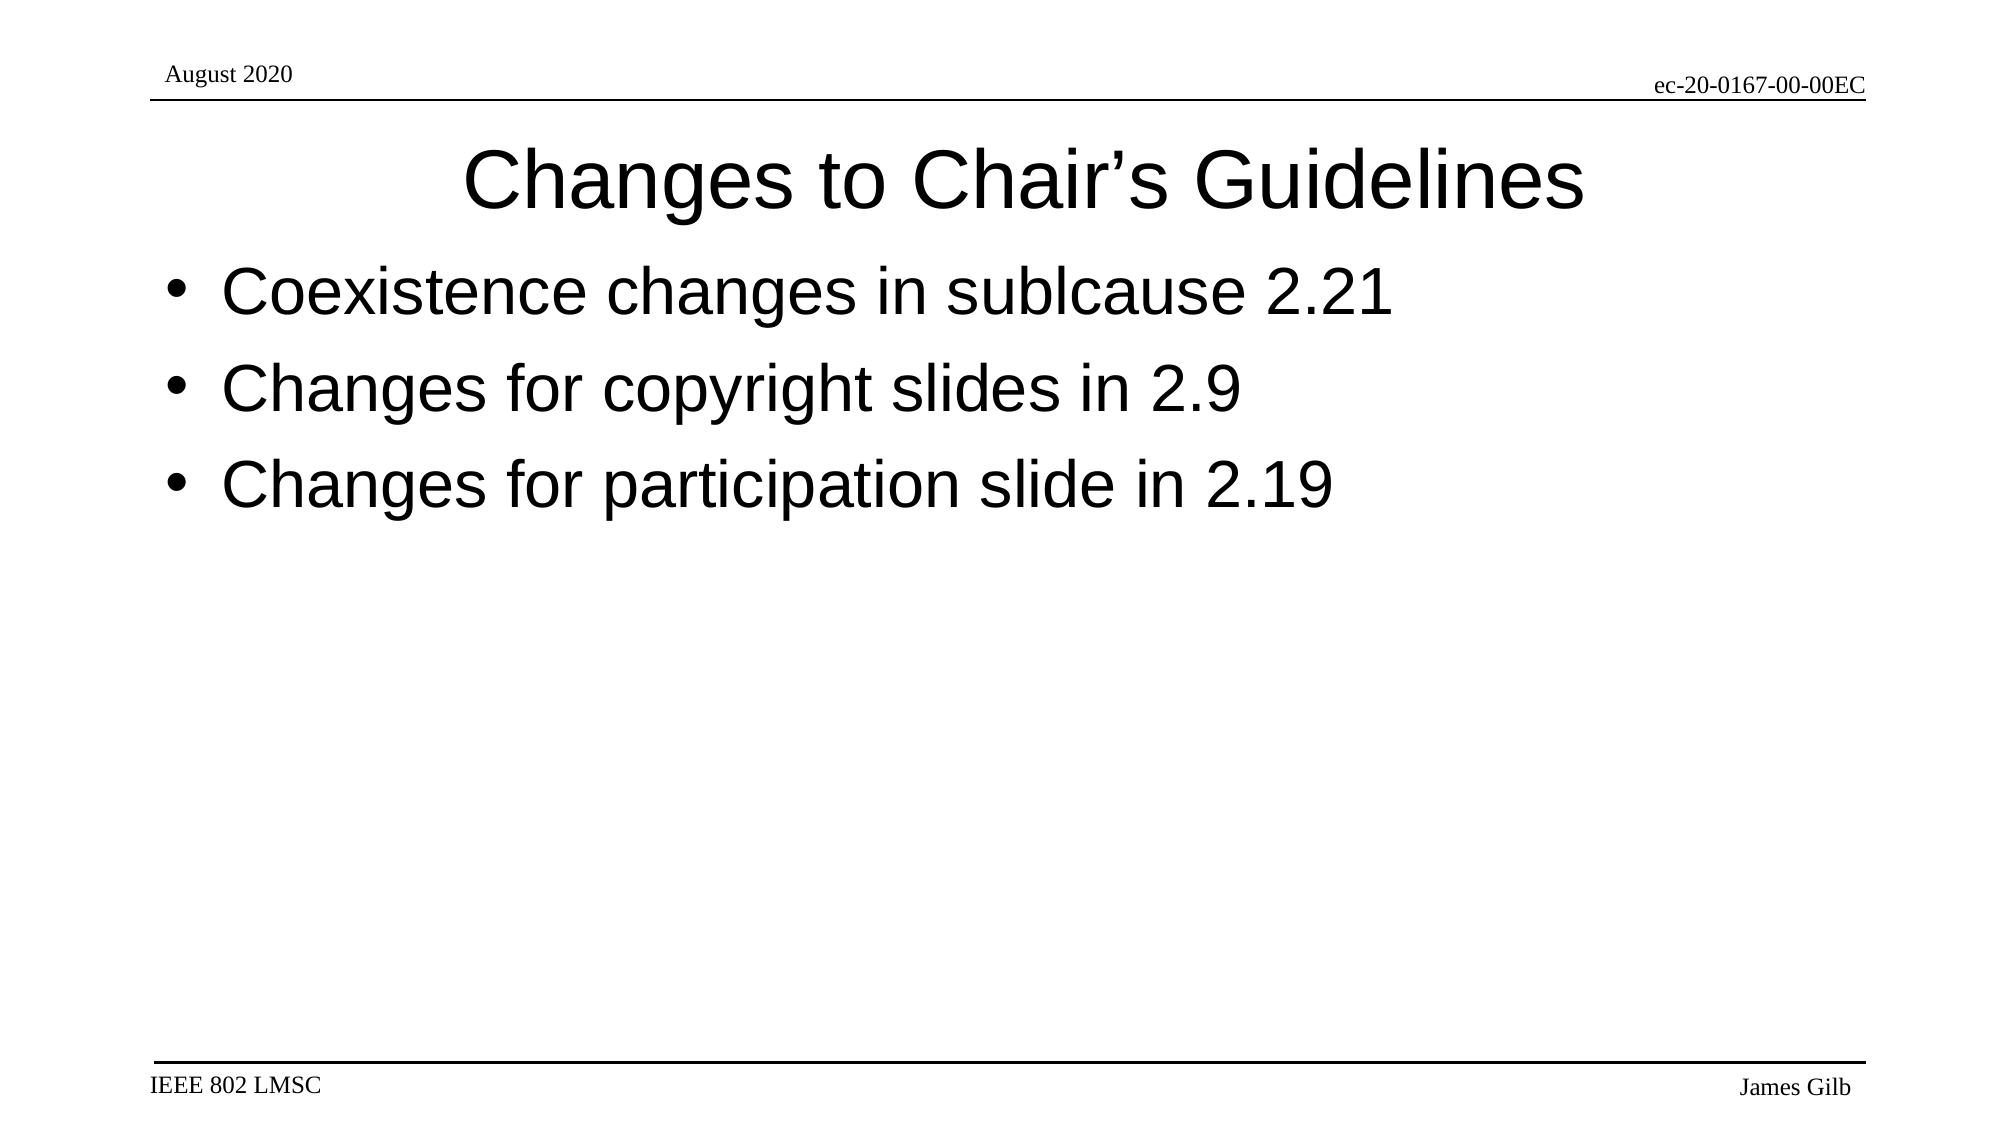

# Changes to Chair’s Guidelines
Coexistence changes in sublcause 2.21
Changes for copyright slides in 2.9
Changes for participation slide in 2.19